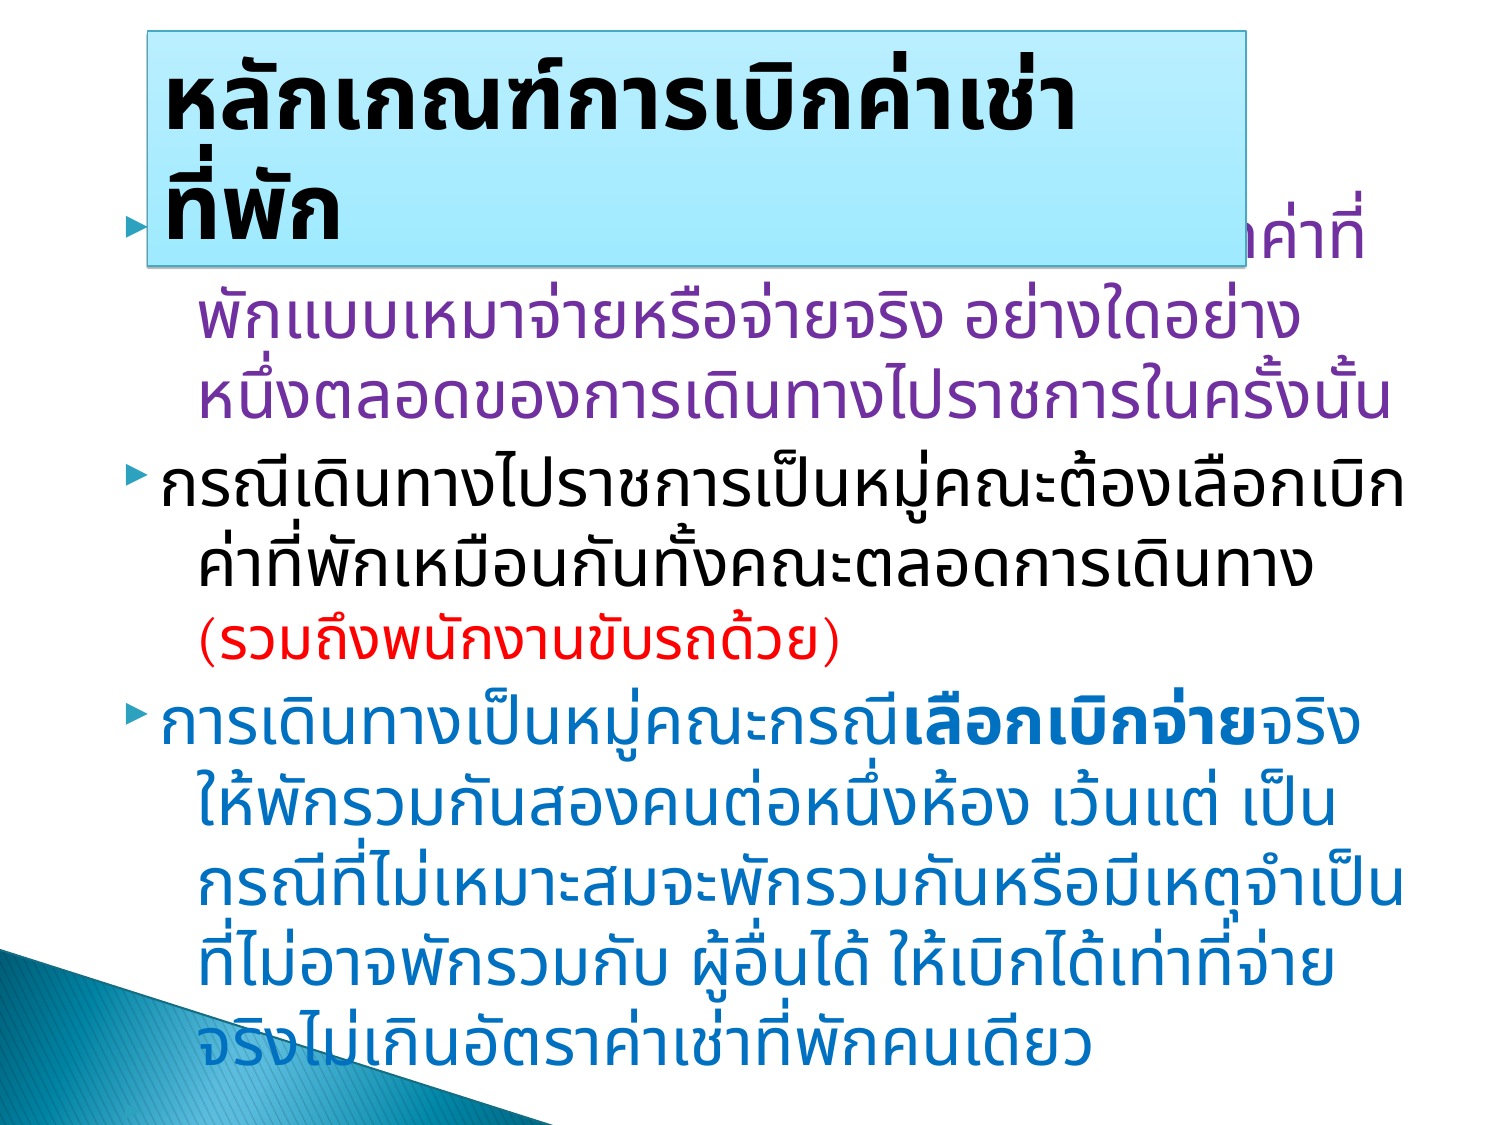

หลักเกณฑ์การเบิกค่าเช่าที่พัก
# กรณีเดินทางไปราชการคนเดียวให้เลือกเบิกค่าที่พักแบบเหมาจ่ายหรือจ่ายจริง อย่างใดอย่างหนึ่งตลอดของการเดินทางไปราชการในครั้งนั้น
กรณีเดินทางไปราชการเป็นหมู่คณะต้องเลือกเบิกค่าที่พักเหมือนกันทั้งคณะตลอดการเดินทาง (รวมถึงพนักงานขับรถด้วย)
การเดินทางเป็นหมู่คณะกรณีเลือกเบิกจ่ายจริงให้พักรวมกันสองคนต่อหนึ่งห้อง เว้นแต่ เป็นกรณีที่ไม่เหมาะสมจะพักรวมกันหรือมีเหตุจำเป็นที่ไม่อาจพักรวมกับ ผู้อื่นได้ ให้เบิกได้เท่าที่จ่ายจริงไม่เกินอัตราค่าเช่าที่พักคนเดียว